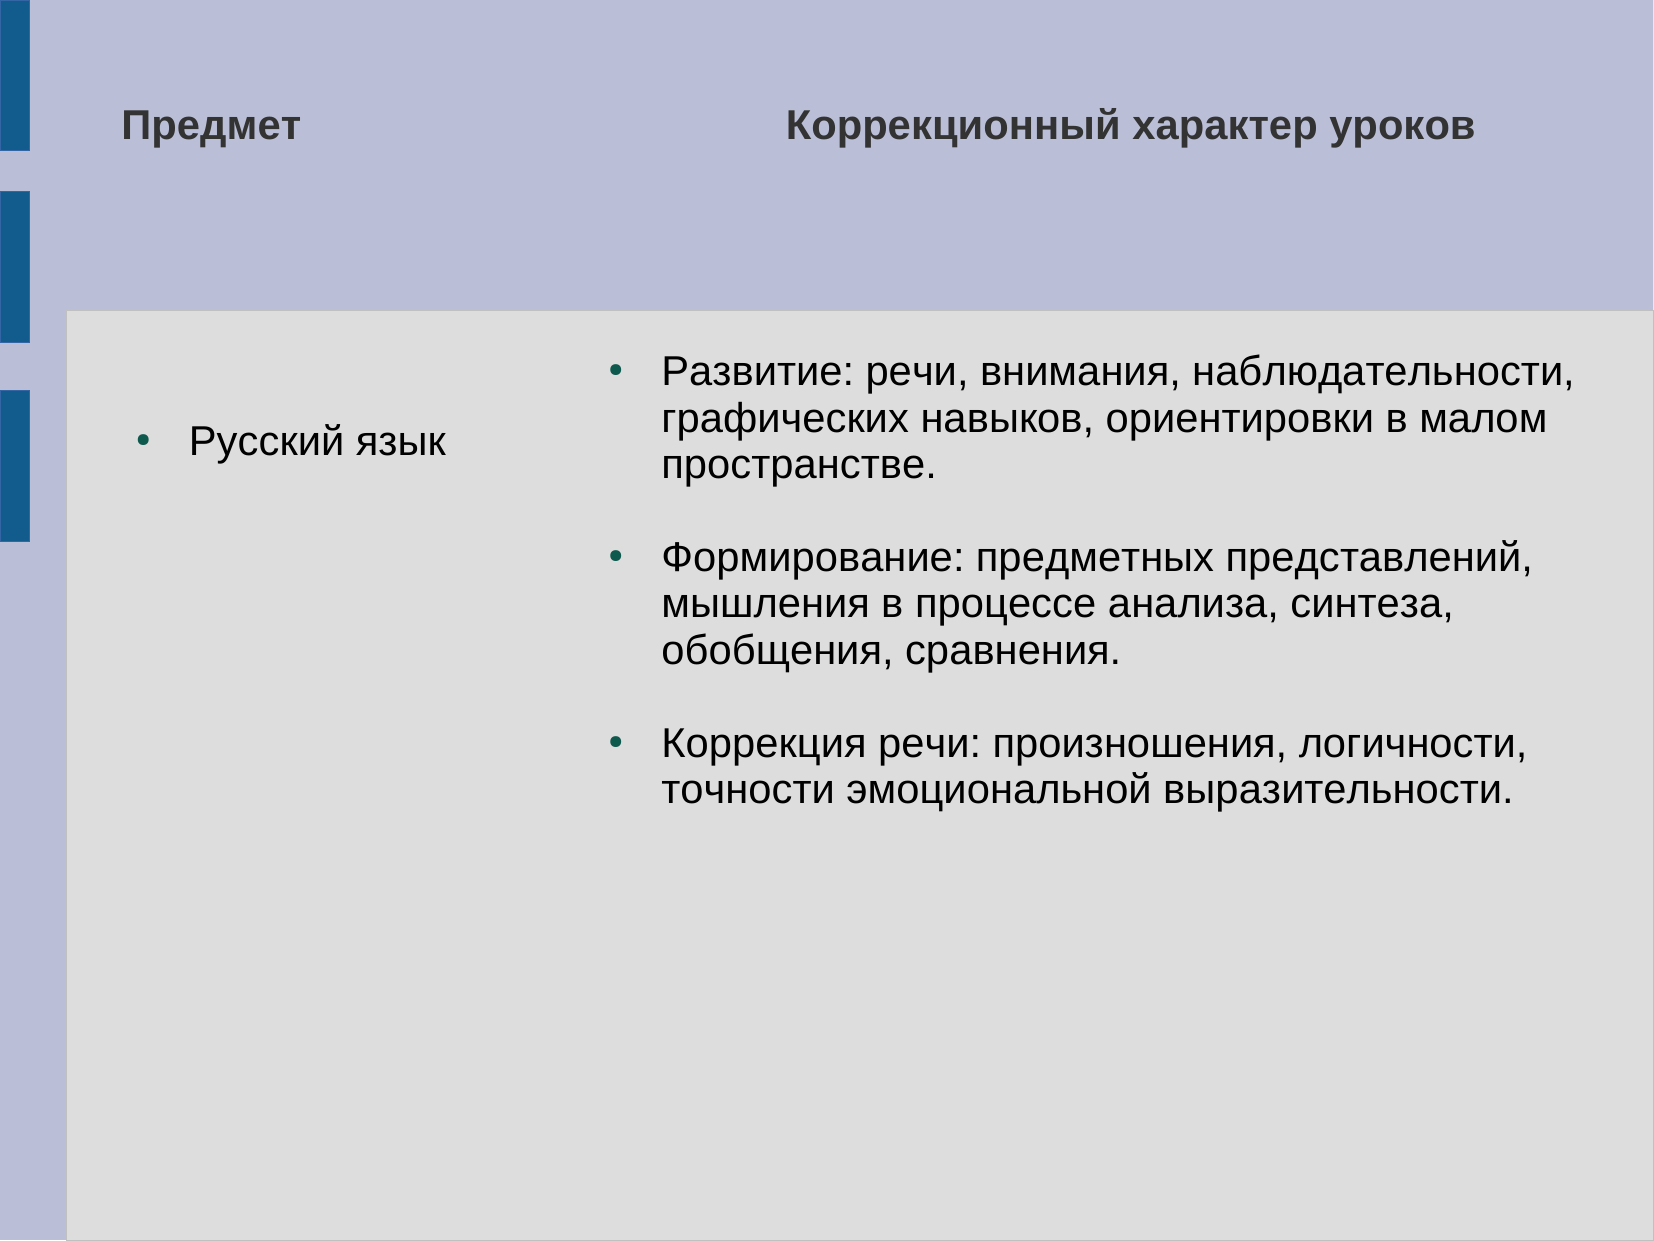

# Предмет							Коррекционный характер уроков
Русский язык
Развитие: речи, внимания, наблюдательности, графических навыков, ориентировки в малом пространстве.
Формирование: предметных представлений, мышления в процессе анализа, синтеза, обобщения, сравнения.
Коррекция речи: произношения, логичности, точности эмоциональной выразительности.